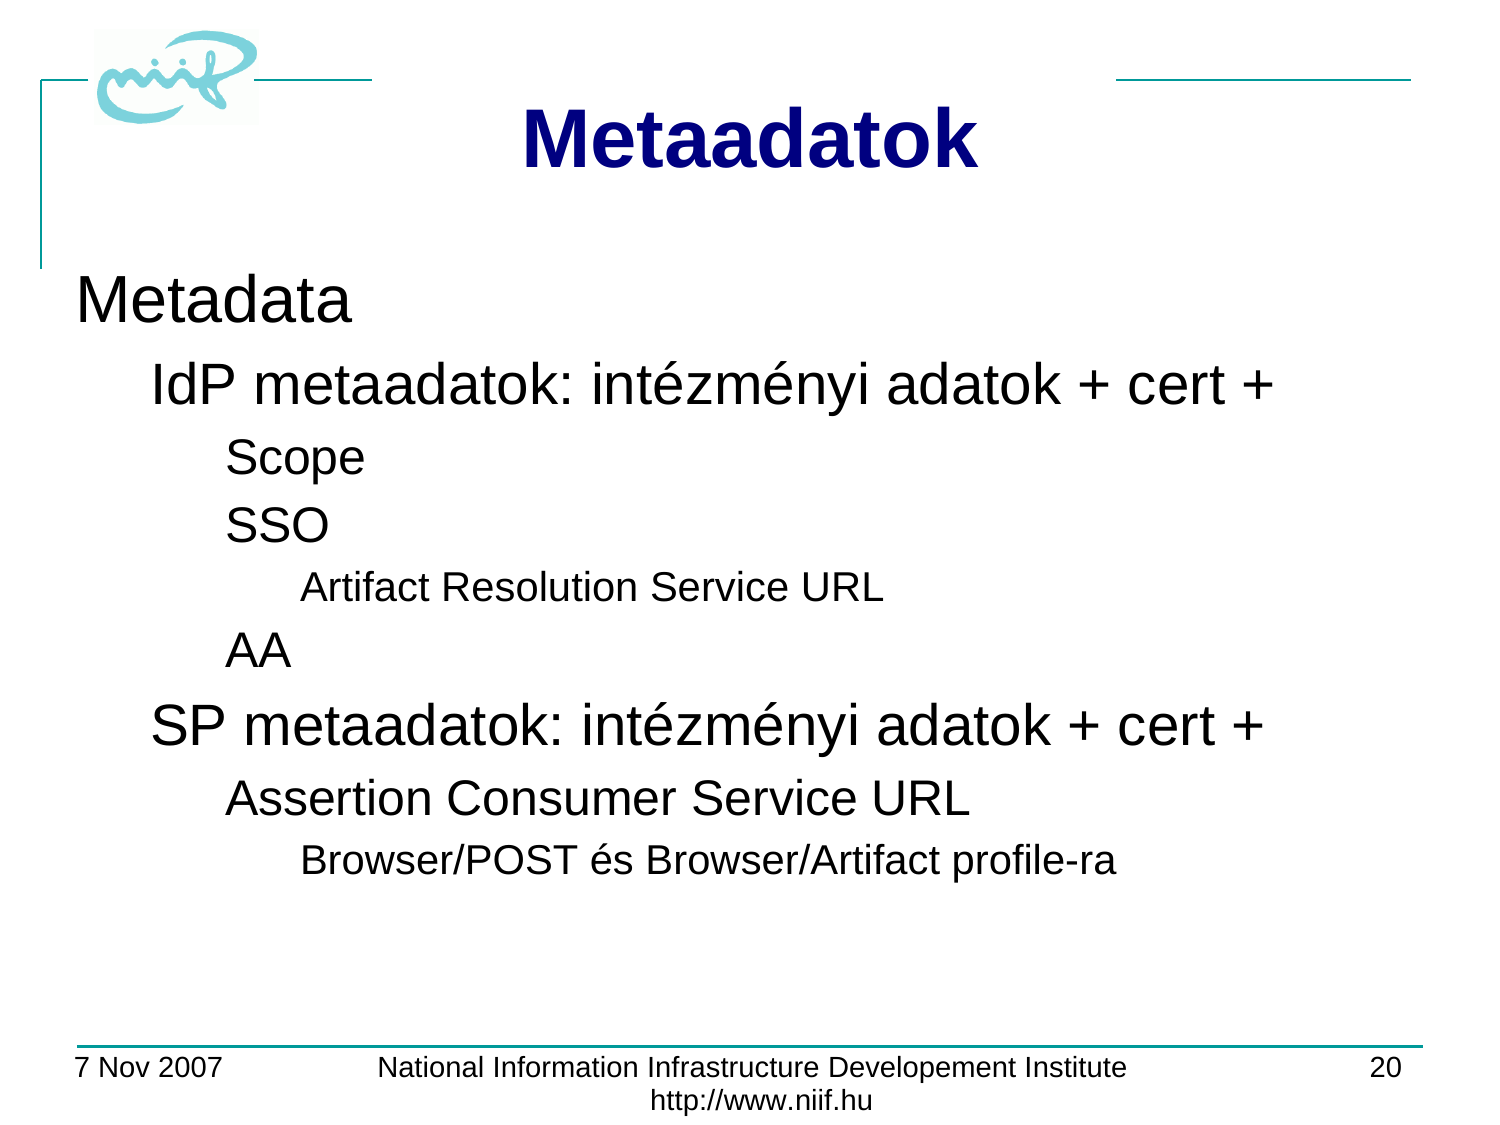

# Metaadatok
Metadata
IdP metaadatok: intézményi adatok + cert +
Scope
SSO
Artifact Resolution Service URL
AA
SP metaadatok: intézményi adatok + cert +
Assertion Consumer Service URL
Browser/POST és Browser/Artifact profile-ra